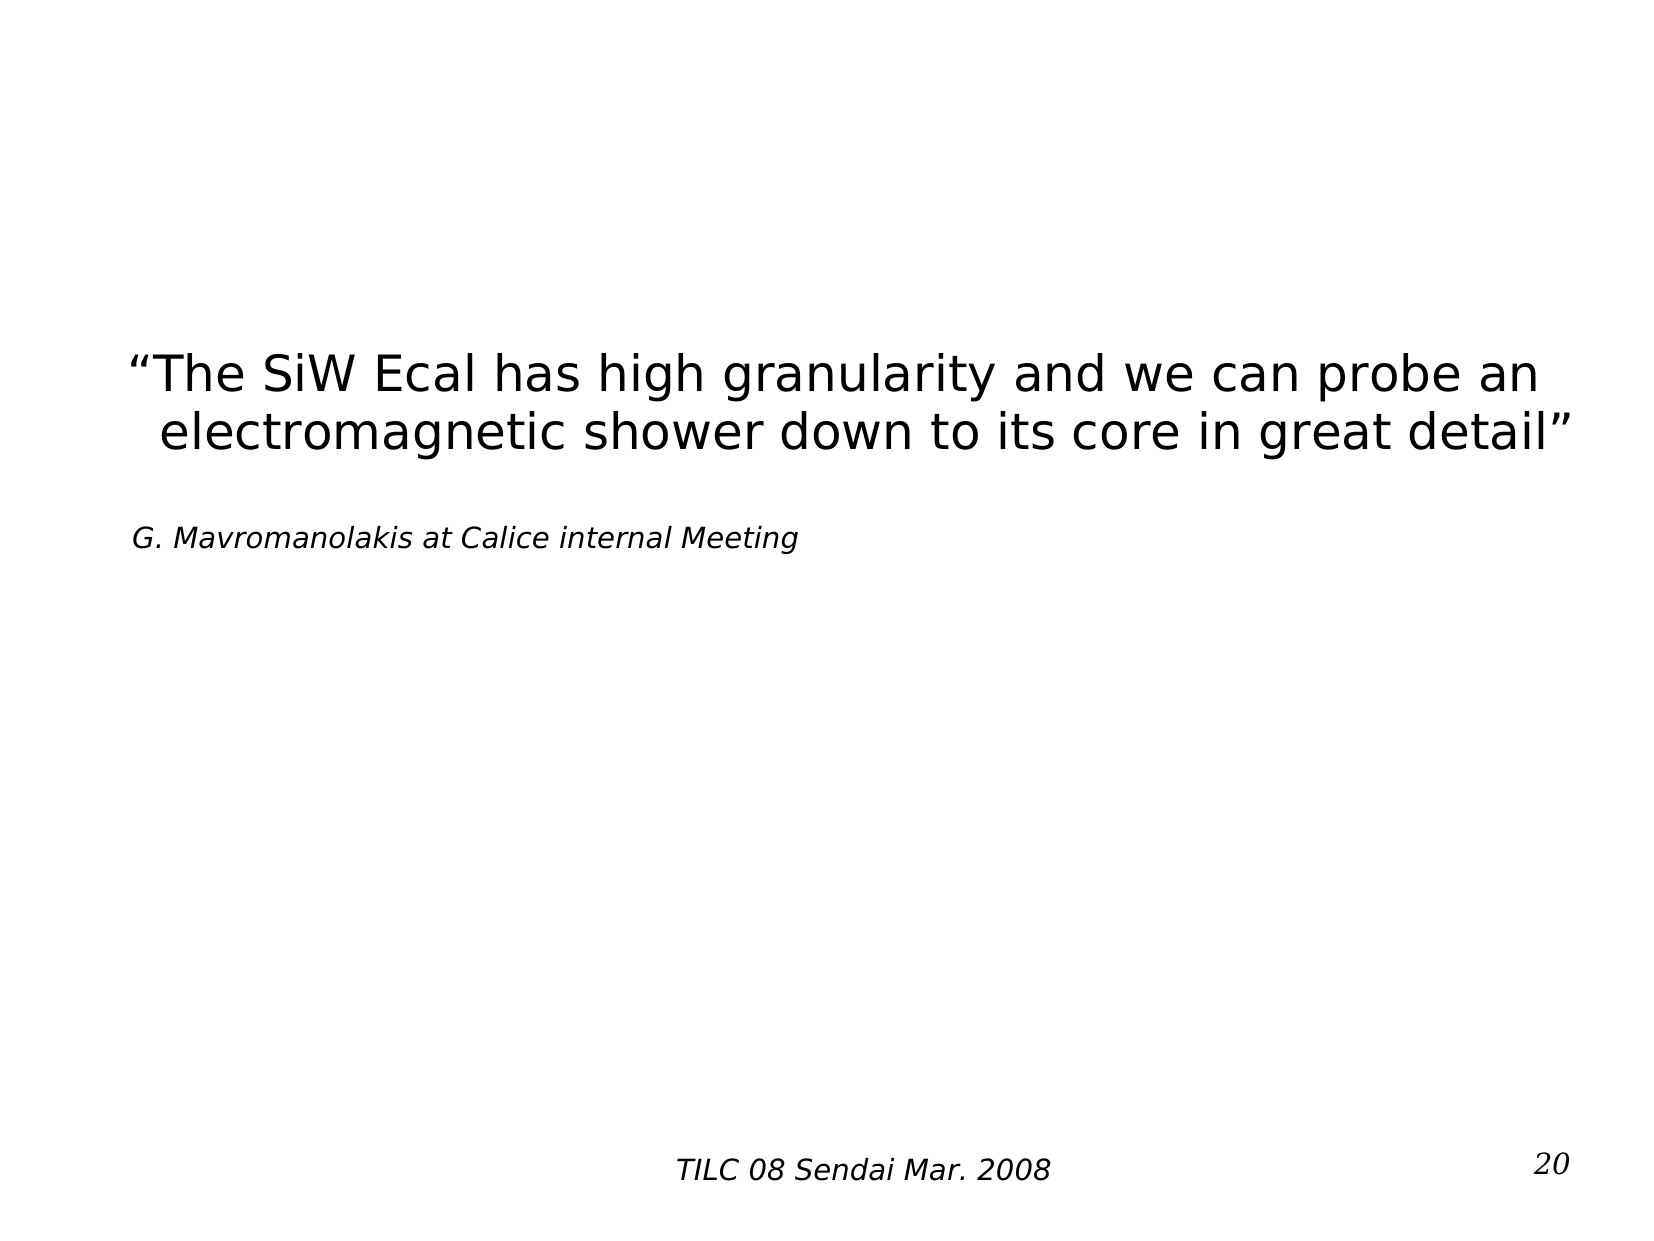

“The SiW Ecal has high granularity and we can probe an
 electromagnetic shower down to its core in great detail”
G. Mavromanolakis at Calice internal Meeting
June 1st, 2007
20
LCWS 2007 ----- Hamburg ----- A.-M. Magnan (IC London)